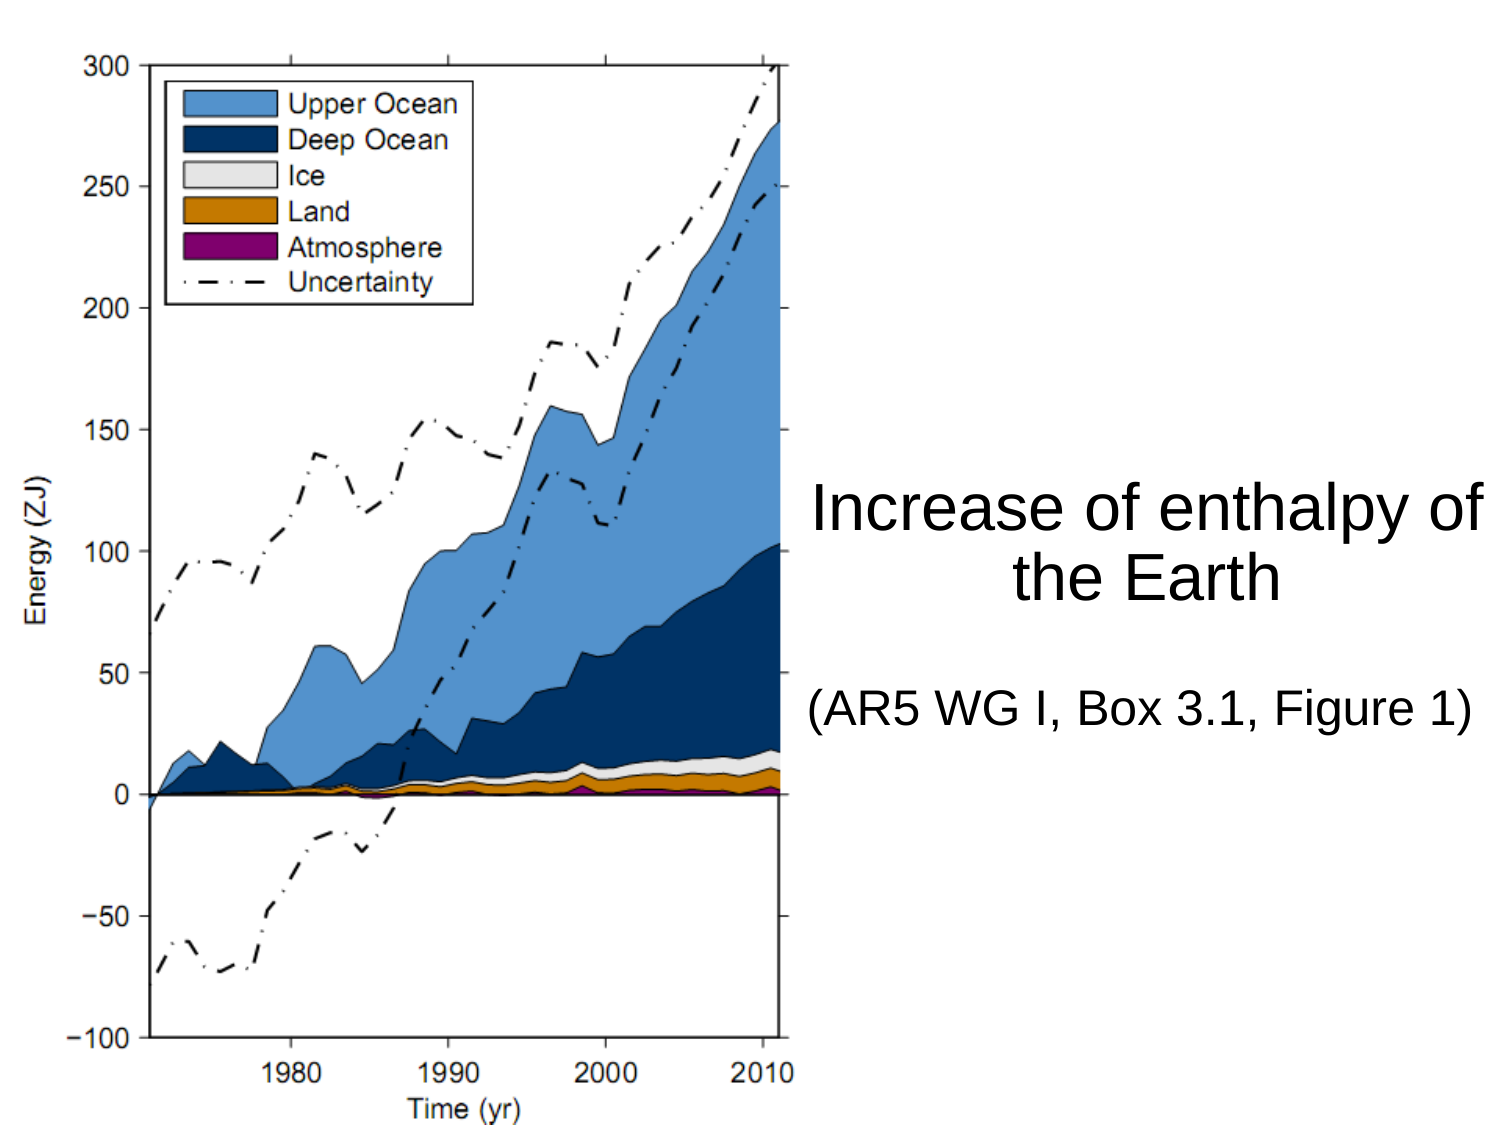

# Increase of enthalpy of the Earth (AR5 WG I, Box 3.1, Figure 1)